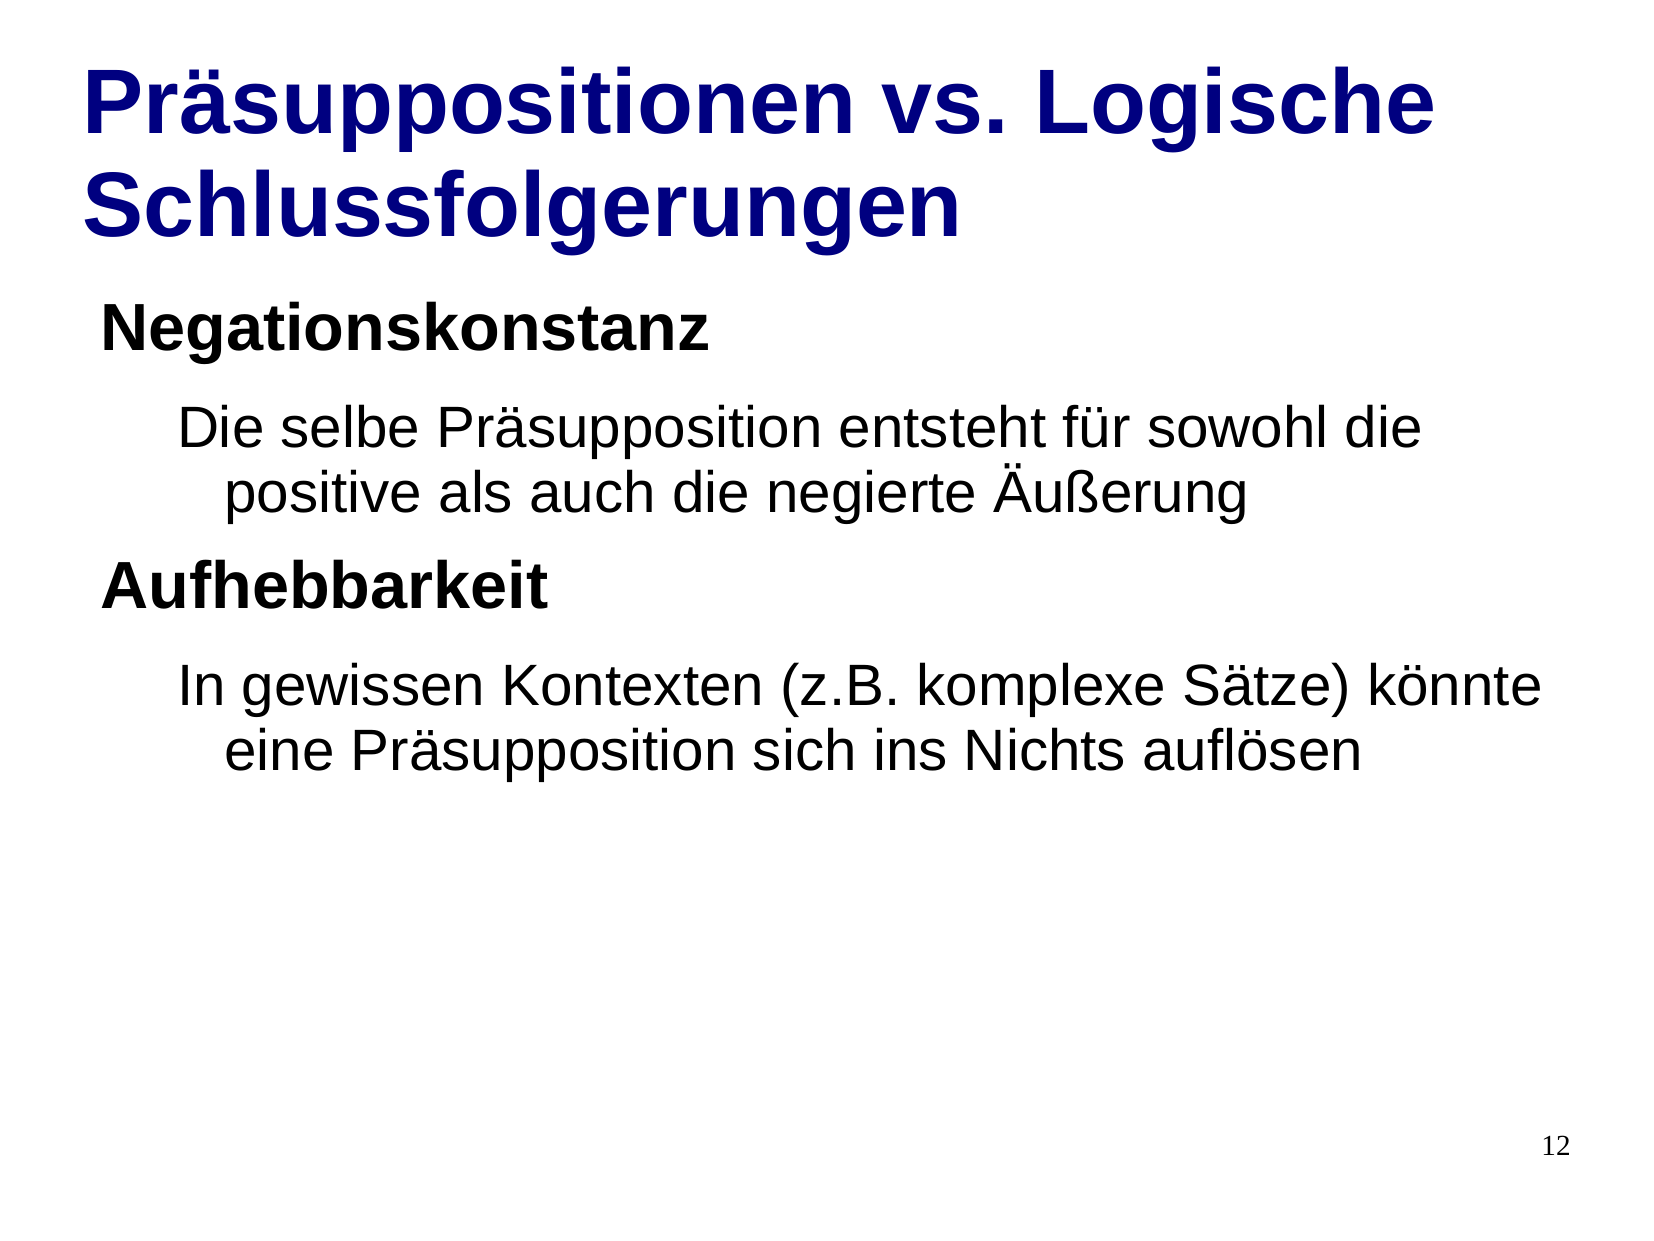

# Präsuppositionen vs. Logische Schlussfolgerungen
Negationskonstanz
Die selbe Präsupposition entsteht für sowohl die positive als auch die negierte Äußerung
Aufhebbarkeit
In gewissen Kontexten (z.B. komplexe Sätze) könnte eine Präsupposition sich ins Nichts auflösen
12